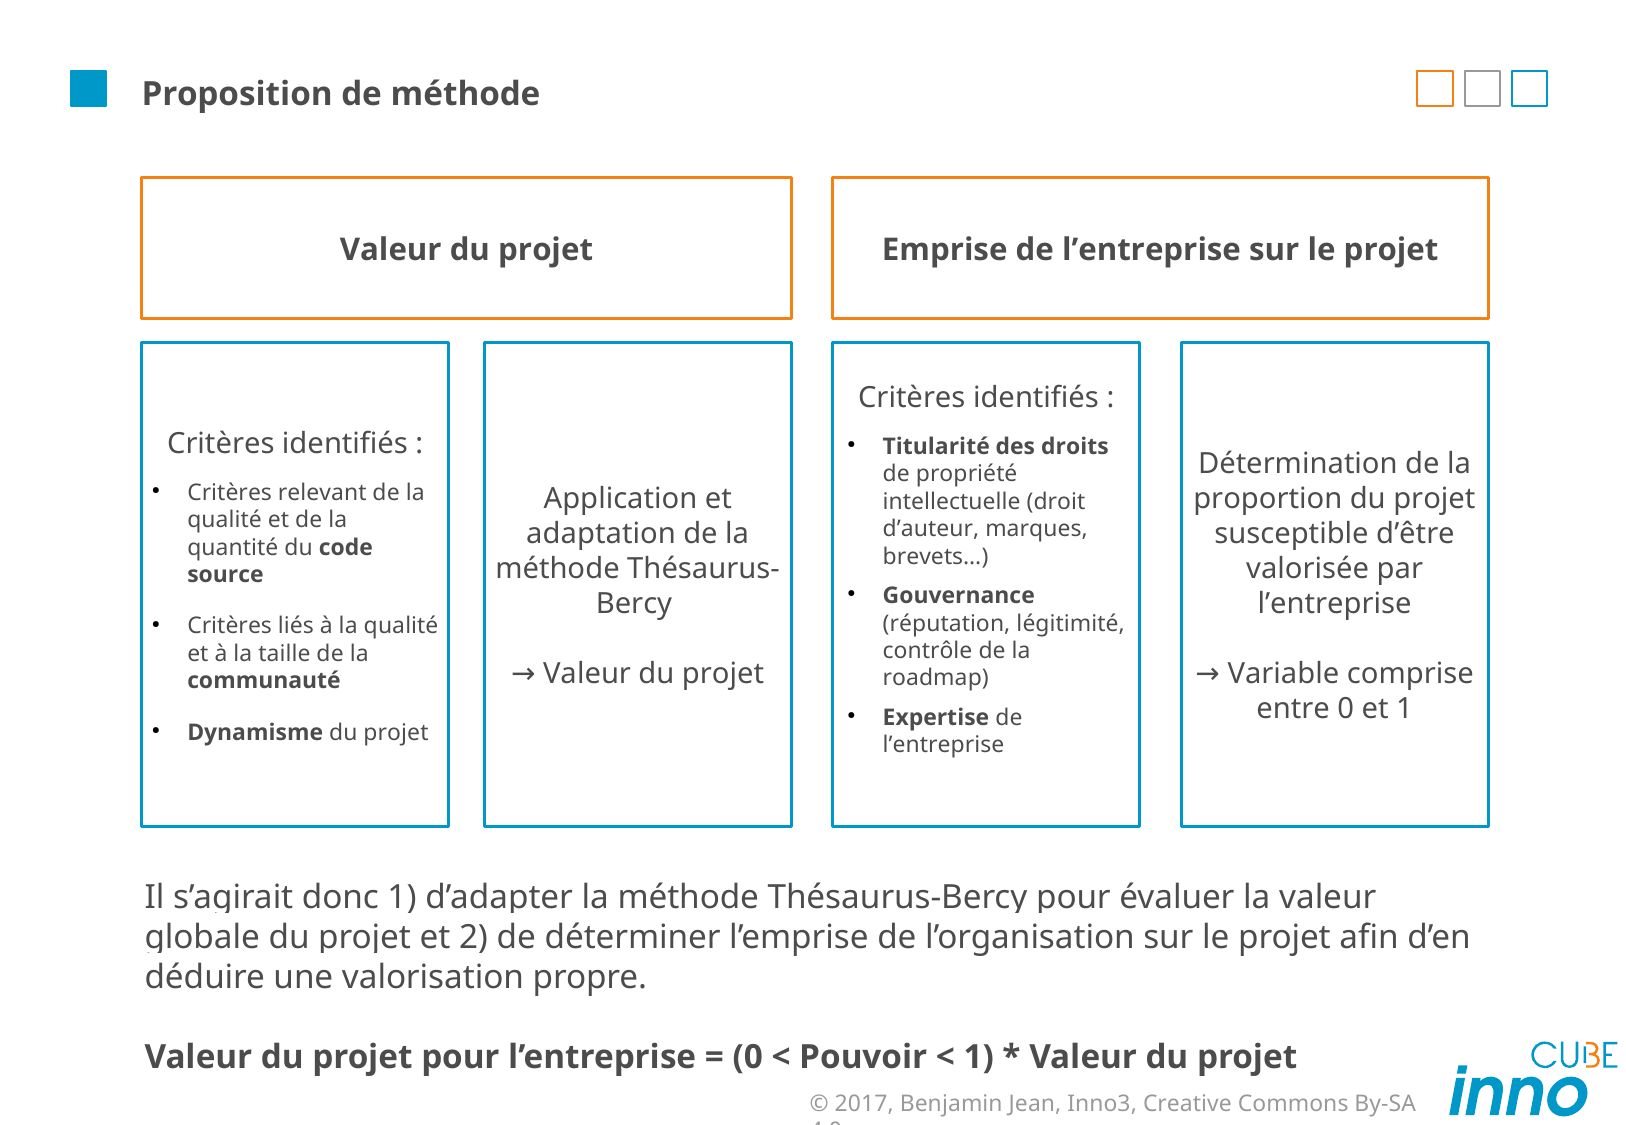

# Proposition de méthode
Valeur du projet
Emprise de l’entreprise sur le projet
Critères identifiés :
Critères relevant de la qualité et de la quantité du code source
Critères liés à la qualité et à la taille de la communauté
Dynamisme du projet
Application et adaptation de la méthode Thésaurus-Bercy
→ Valeur du projet
Critères identifiés :
Titularité des droits de propriété intellectuelle (droit d’auteur, marques, brevets…)
Gouvernance (réputation, légitimité, contrôle de la roadmap)
Expertise de l’entreprise
Détermination de la proportion du projet susceptible d’être valorisée par l’entreprise
→ Variable comprise entre 0 et 1
Il s’agirait donc 1) d’adapter la méthode Thésaurus-Bercy pour évaluer la valeur globale du projet et 2) de déterminer l’emprise de l’organisation sur le projet afin d’en déduire une valorisation propre.
Valeur du projet pour l’entreprise = (0 < Pouvoir < 1) * Valeur du projet